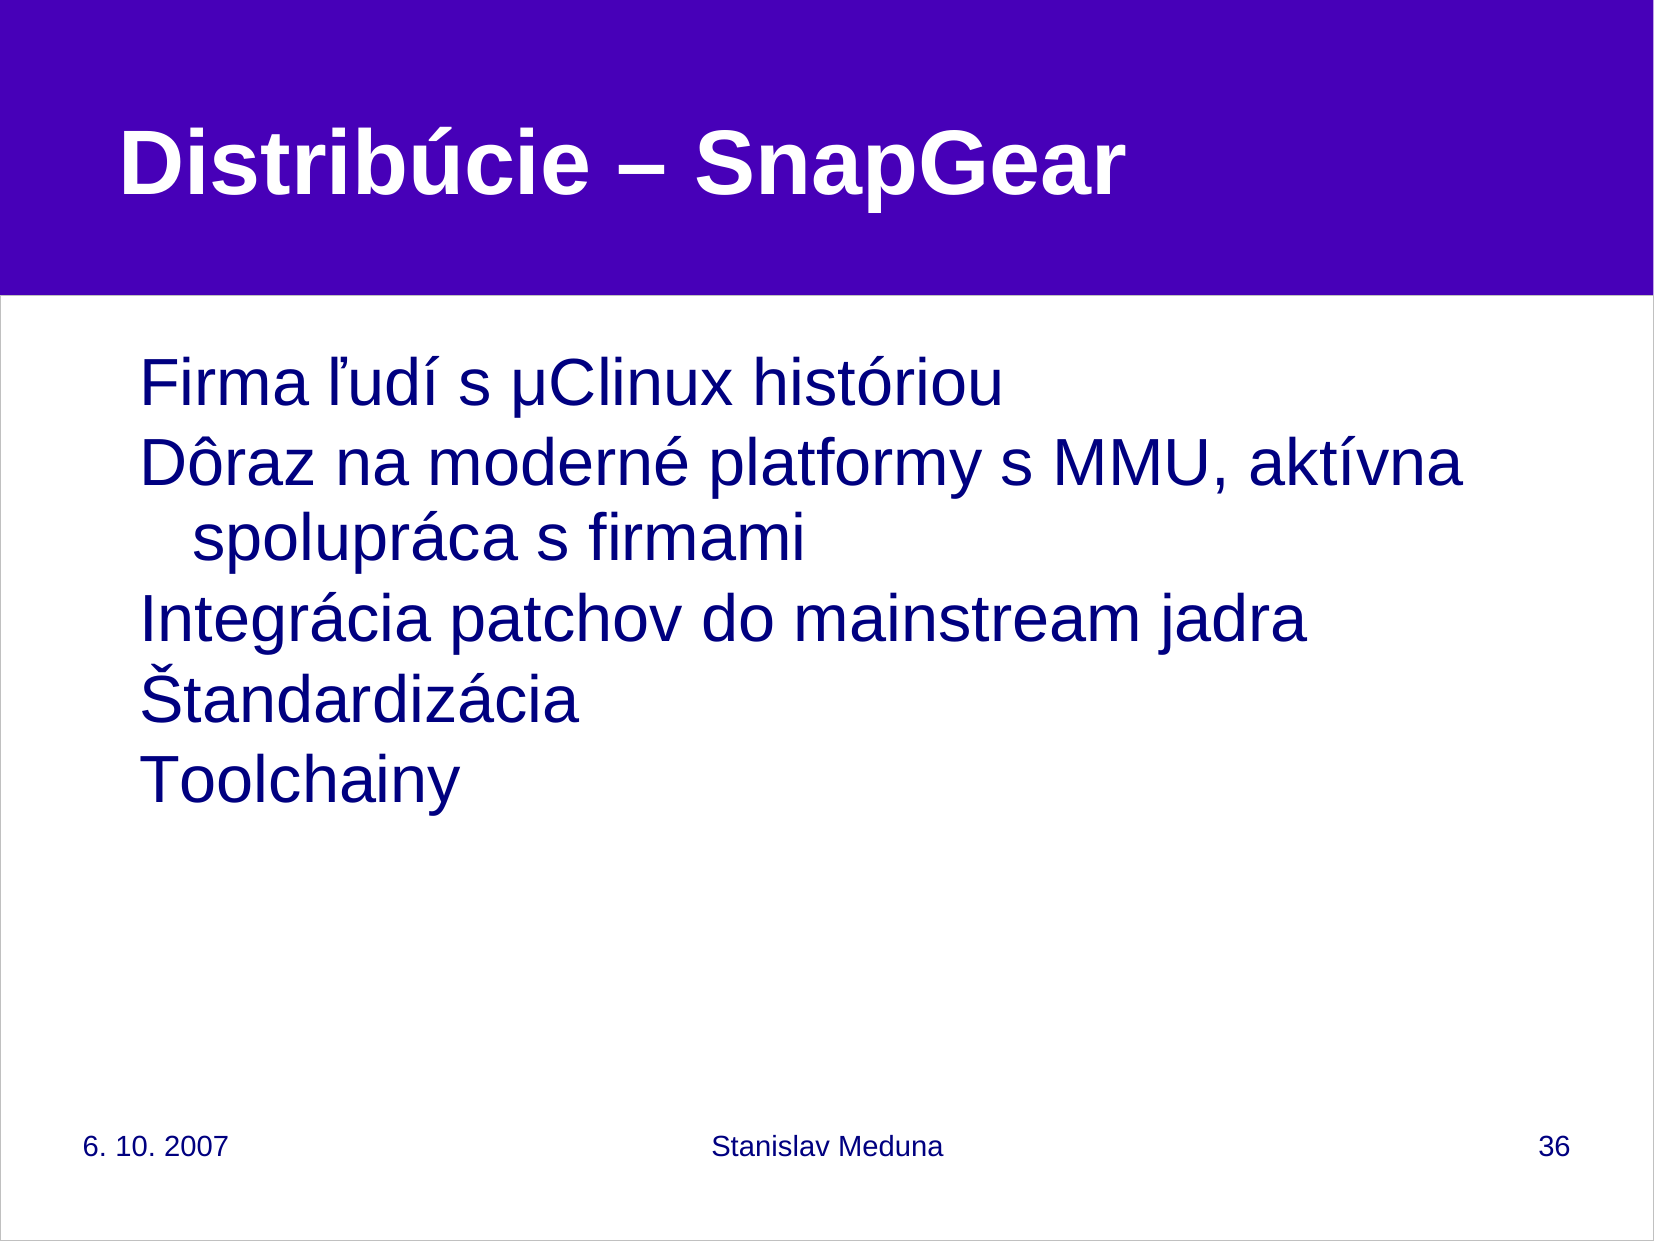

# Distribúcie – SnapGear
Firma ľudí s μClinux históriou
Dôraz na moderné platformy s MMU, aktívna spolupráca s firmami
Integrácia patchov do mainstream jadra
Štandardizácia
Toolchainy
6. 10. 2007
Stanislav Meduna
36